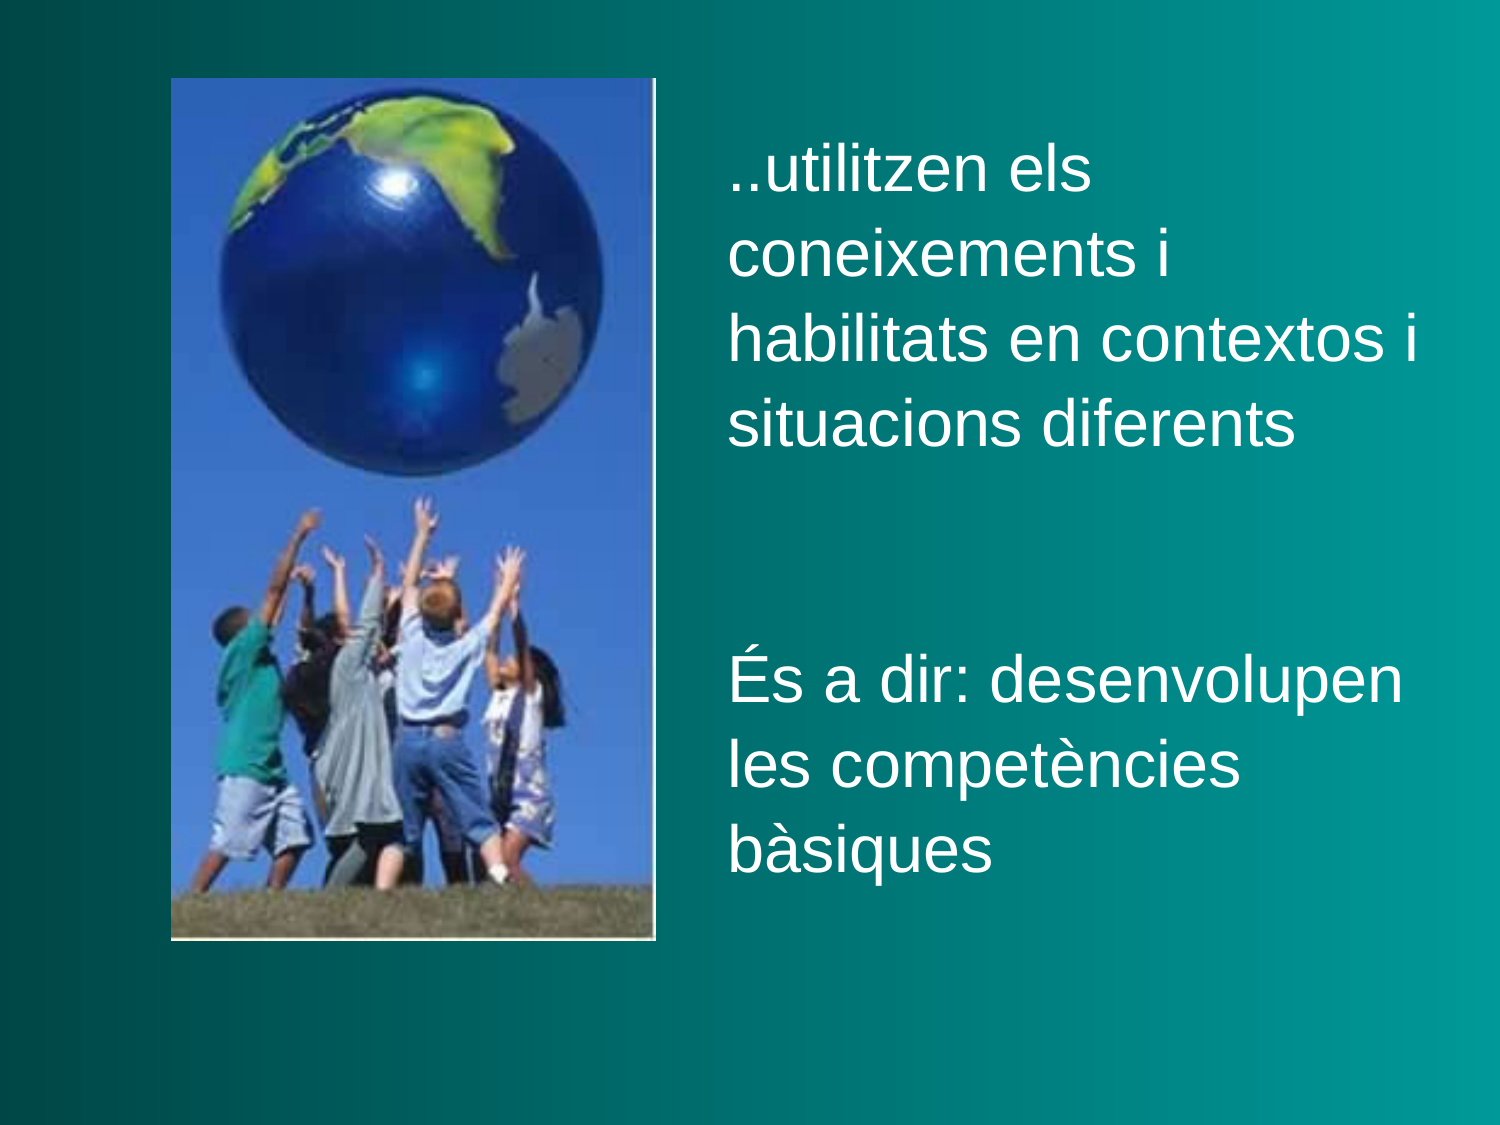

..utilitzen els coneixements i habilitats en contextos i situacions diferents
És a dir: desenvolupen les competències bàsiques